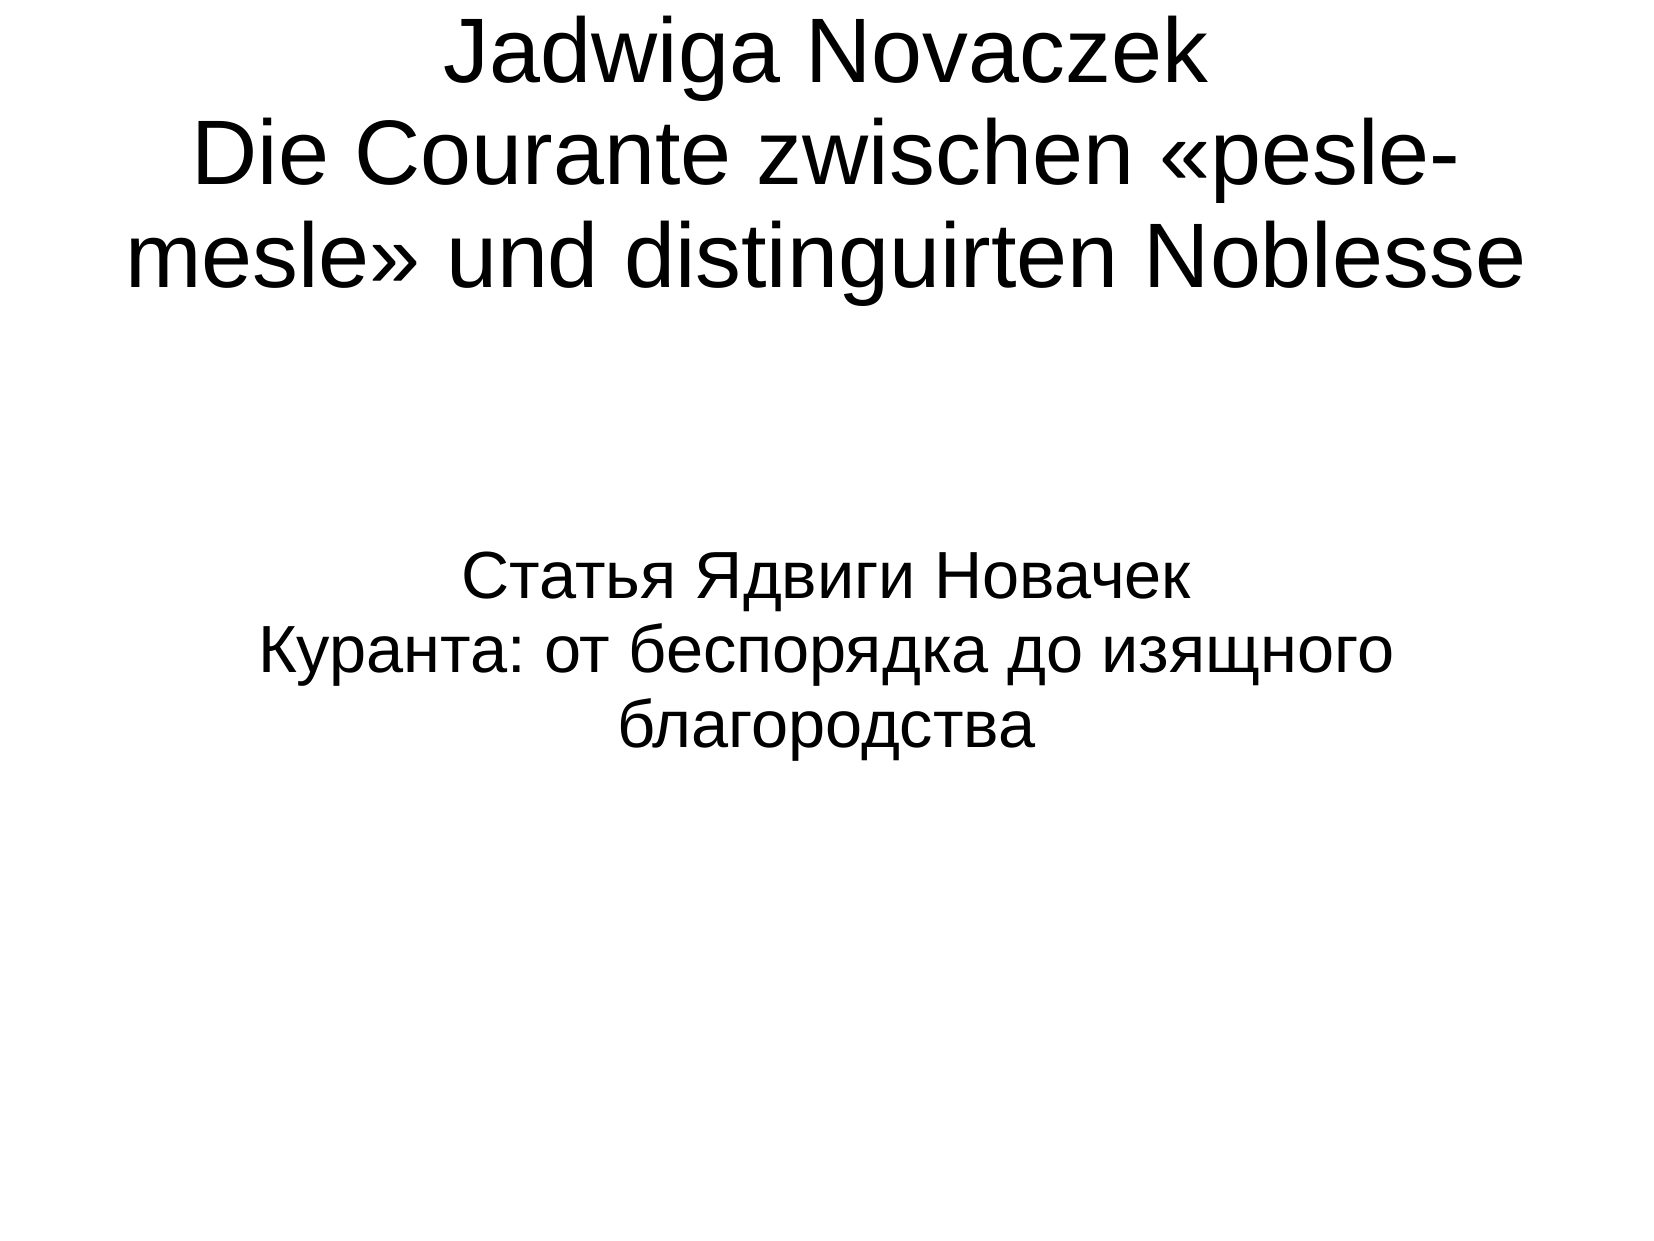

# Jadwiga Novaczek Die Courante zwischen «pesle-mesle» und distinguirten Noblesse
Статья Ядвиги Новачек
Куранта: от беспорядка до изящного благородства